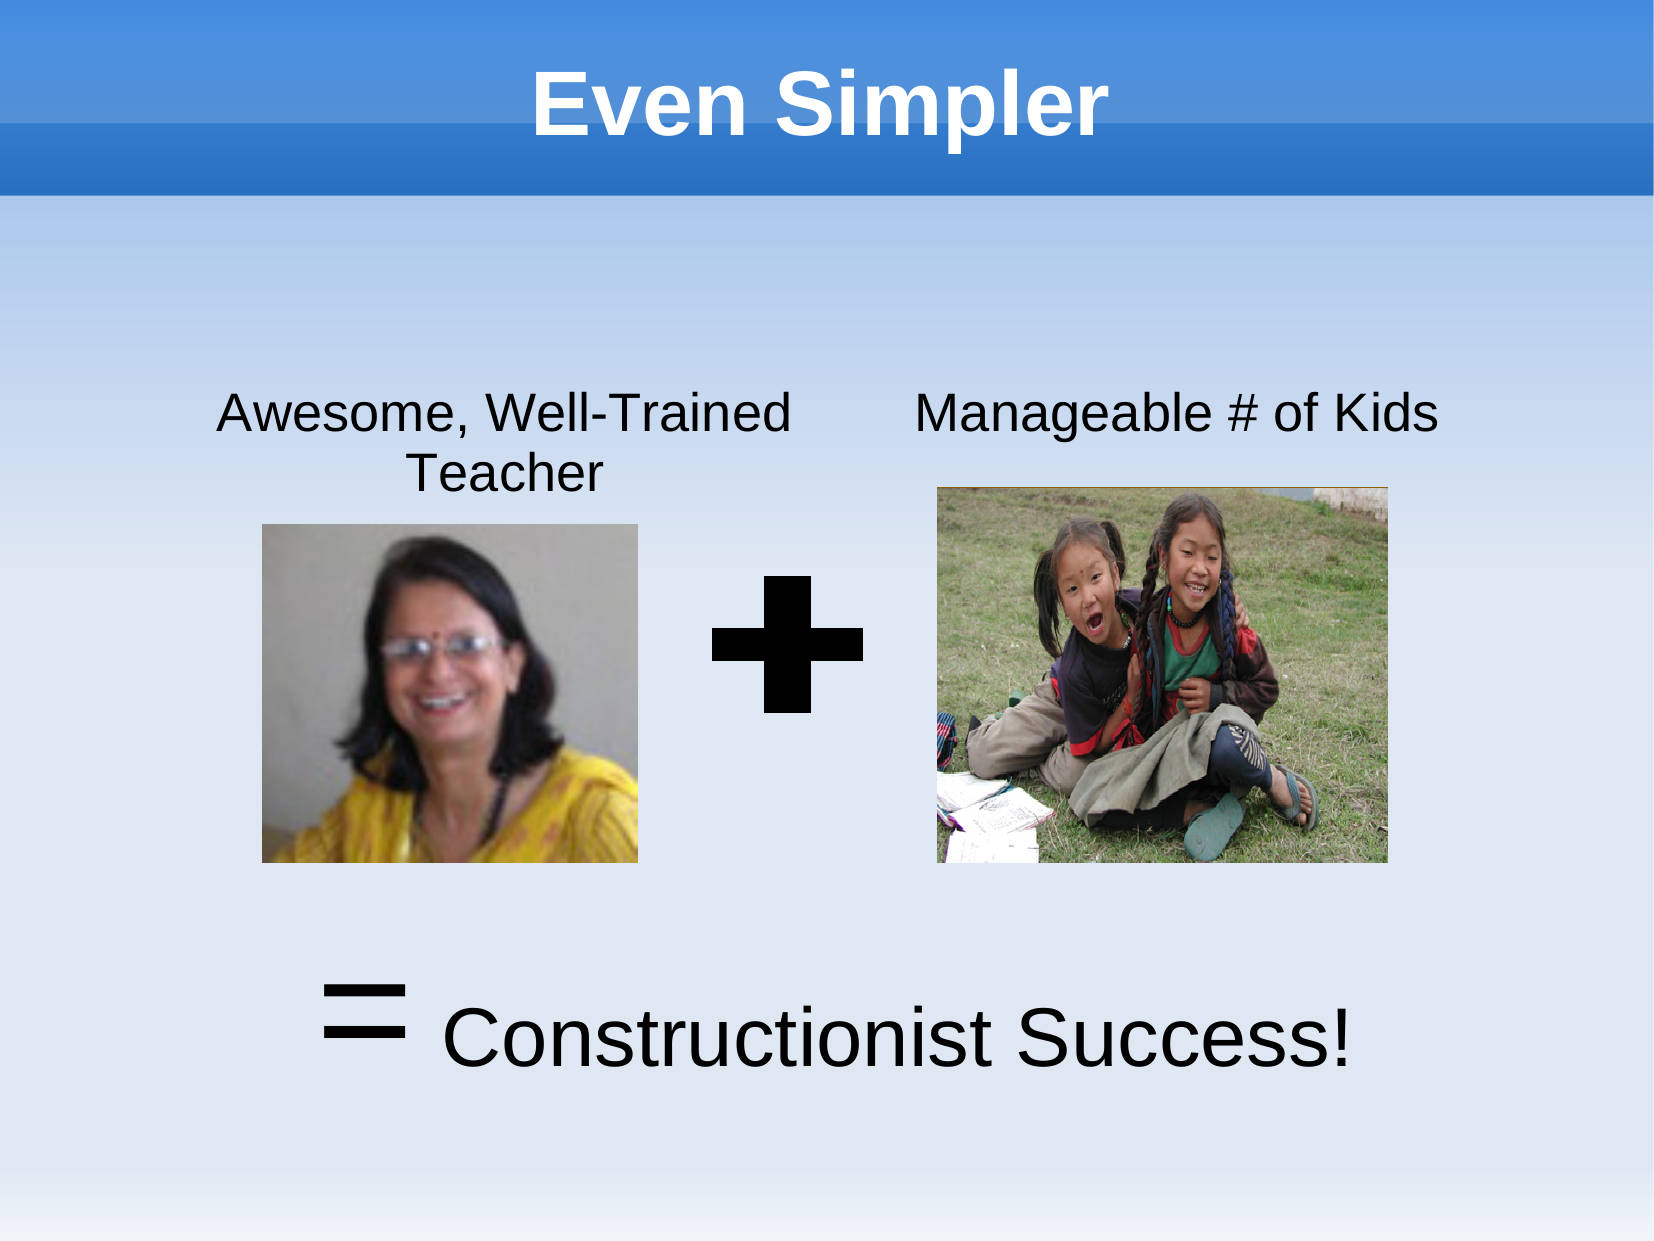

# Even Simpler
= Constructionist Success!
Awesome, Well-Trained Teacher
Manageable # of Kids